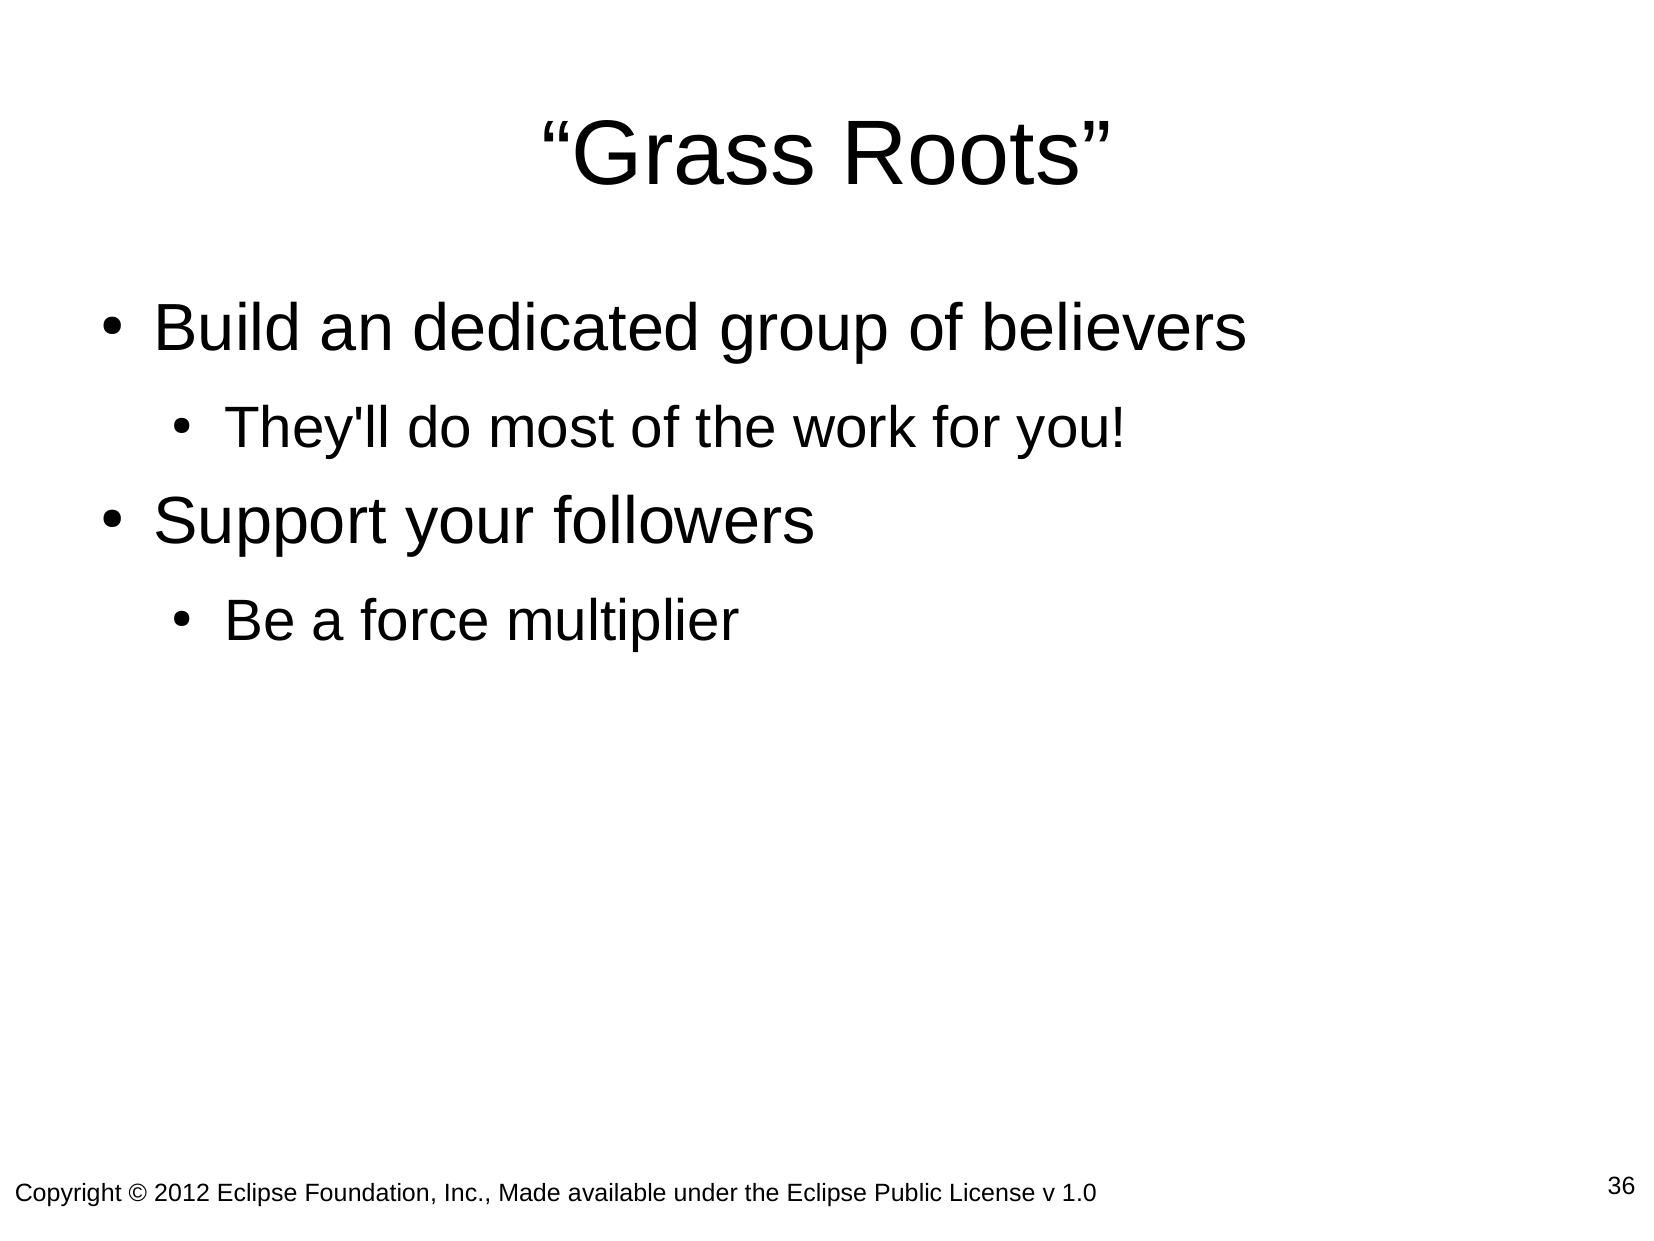

# “Grass Roots”
Build an dedicated group of believers
They'll do most of the work for you!
Support your followers
Be a force multiplier
36